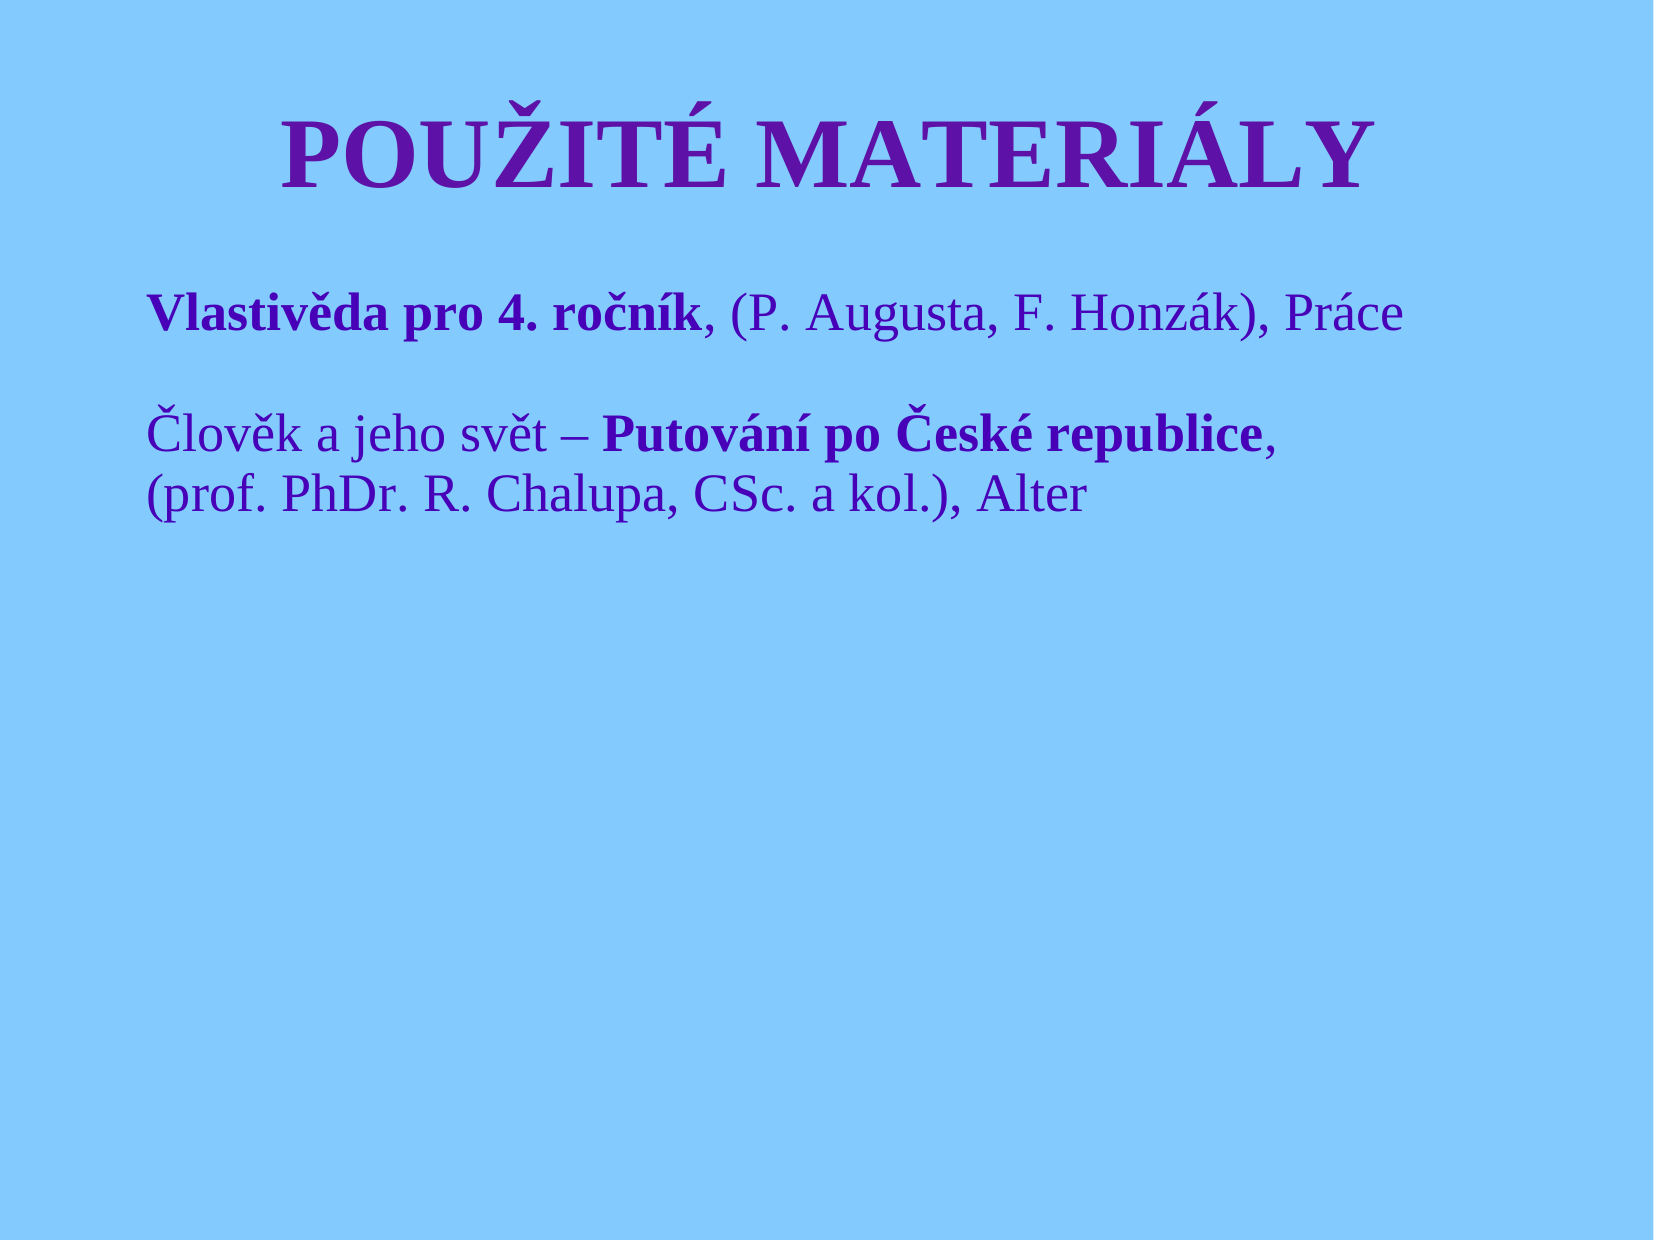

POUŽITÉ MATERIÁLY
Vlastivěda pro 4. ročník, (P. Augusta, F. Honzák), Práce
Člověk a jeho svět – Putování po České republice,
(prof. PhDr. R. Chalupa, CSc. a kol.), Alter